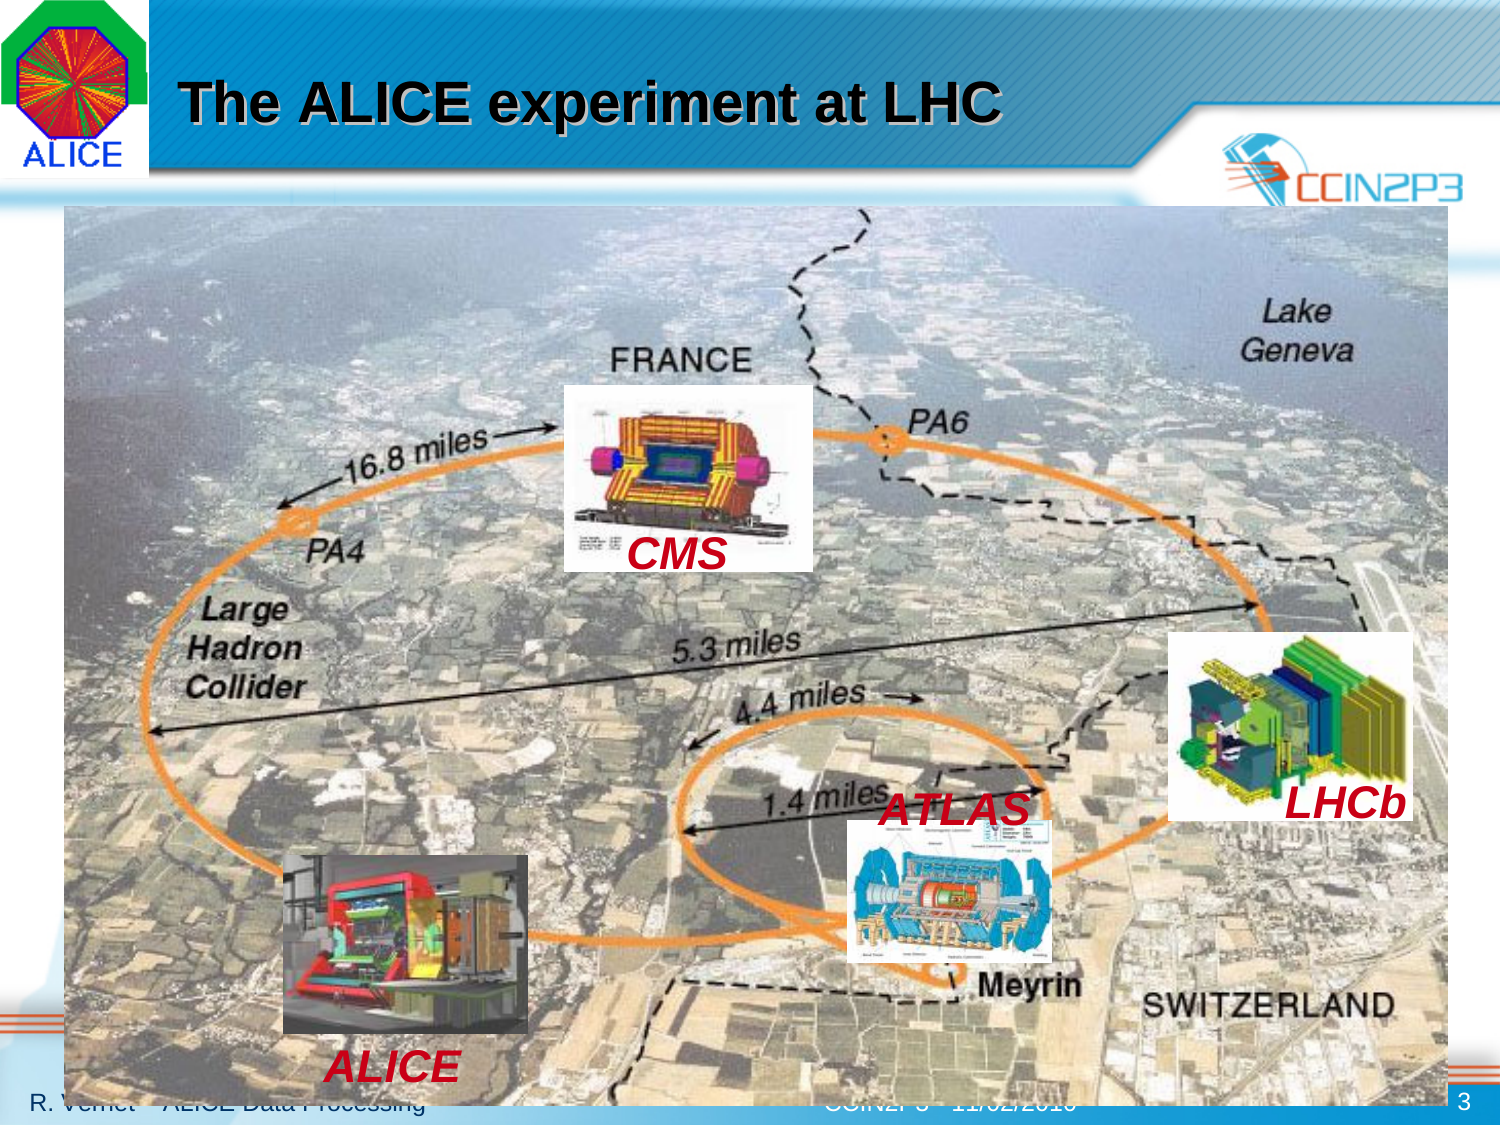

# The ALICE experiment at LHC
CMS
LHCb
ATLAS
ALICE
3
R. Vernet